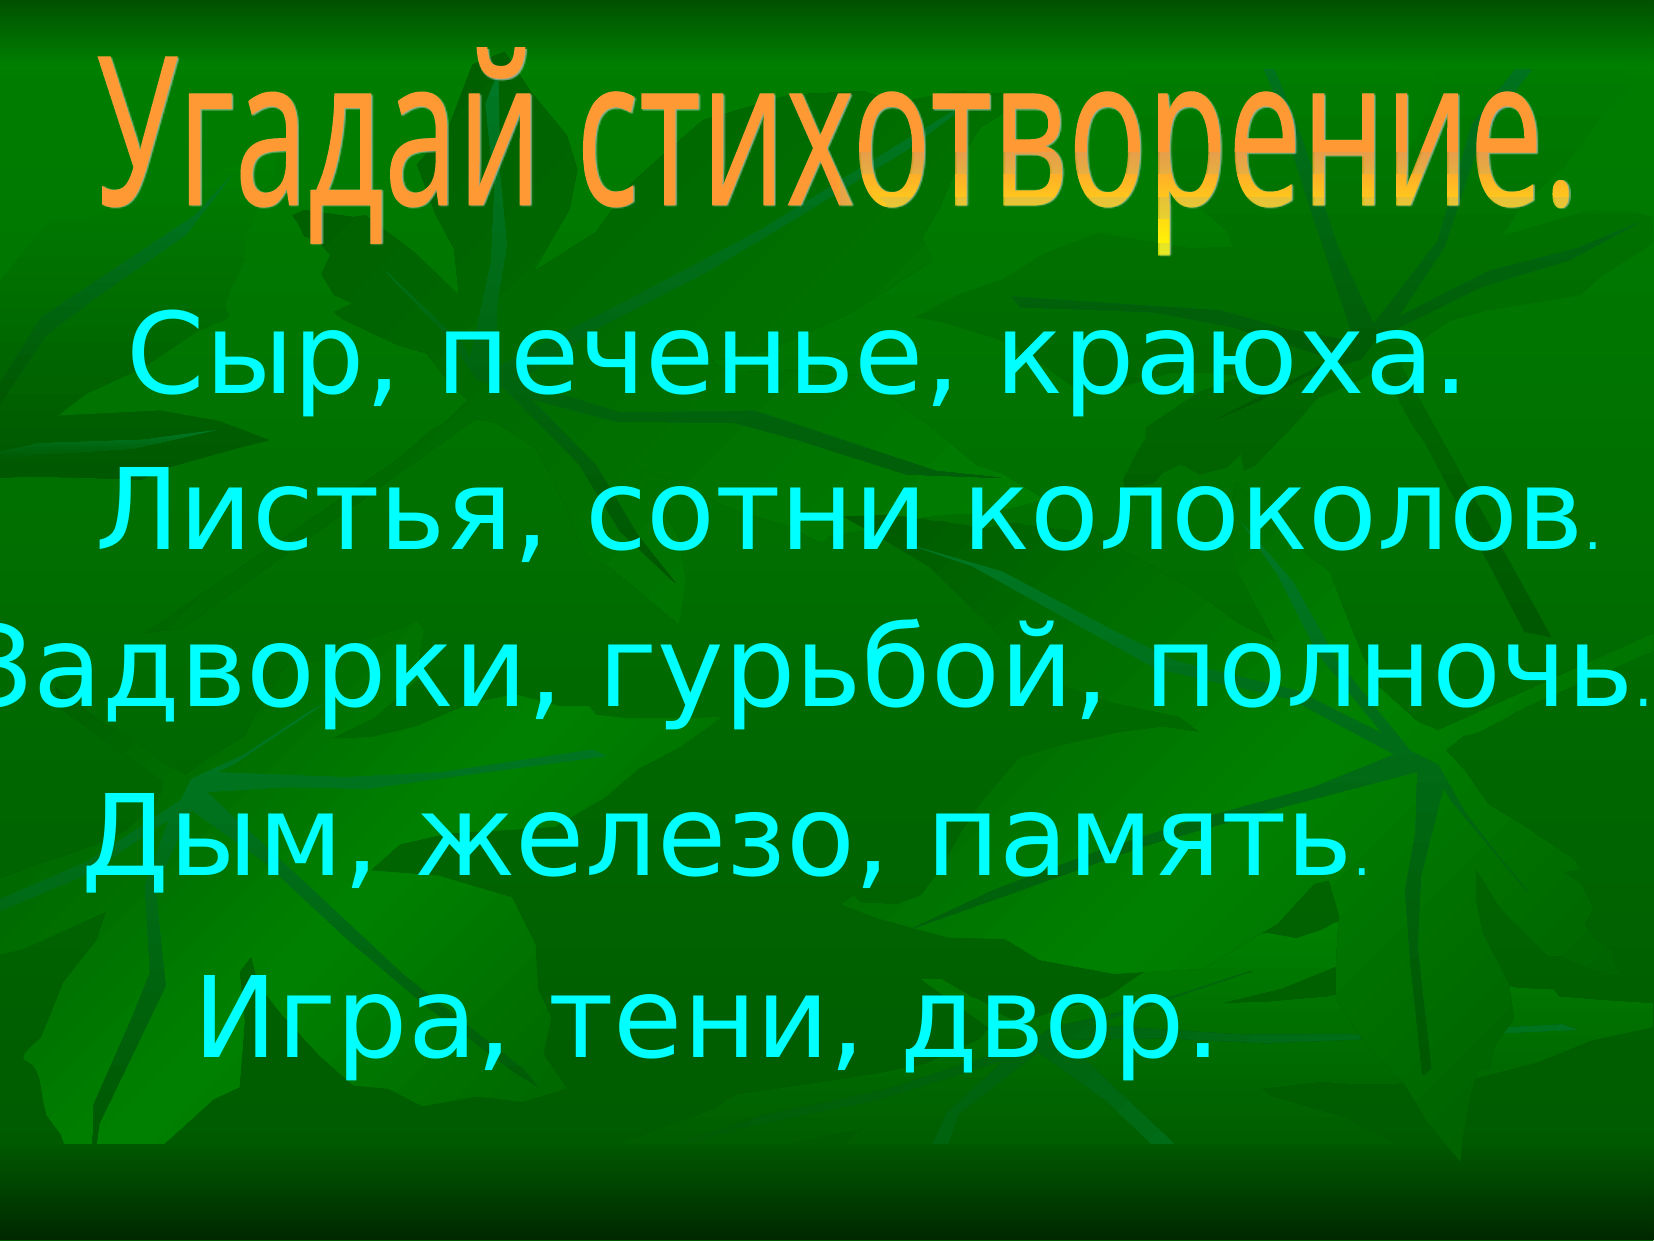

Угадай стихотворение.
Сыр, печенье, краюха.
Листья, сотни колоколов.
Задворки, гурьбой, полночь.
Дым, железо, память.
Игра, тени, двор.